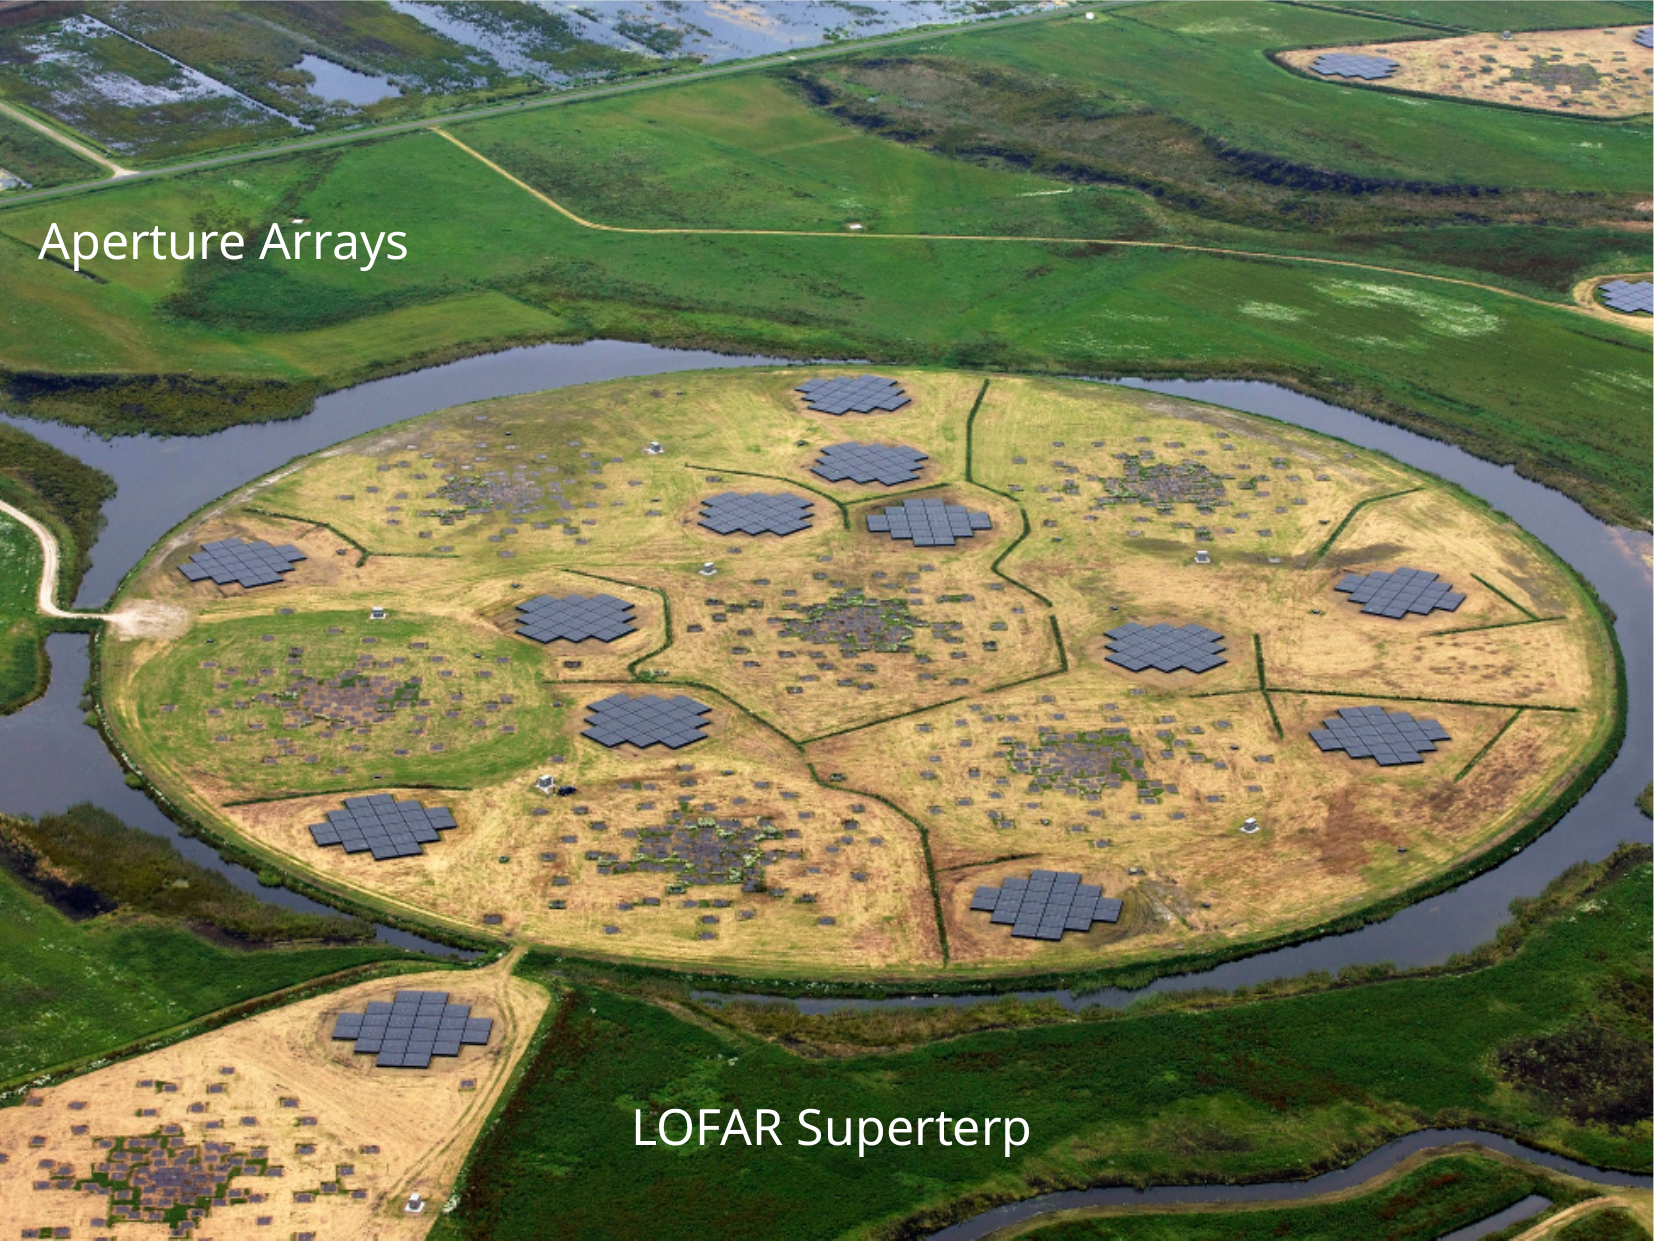

Extra
Aperture Arrays
LOFAR Superterp
NASSP 2016
69